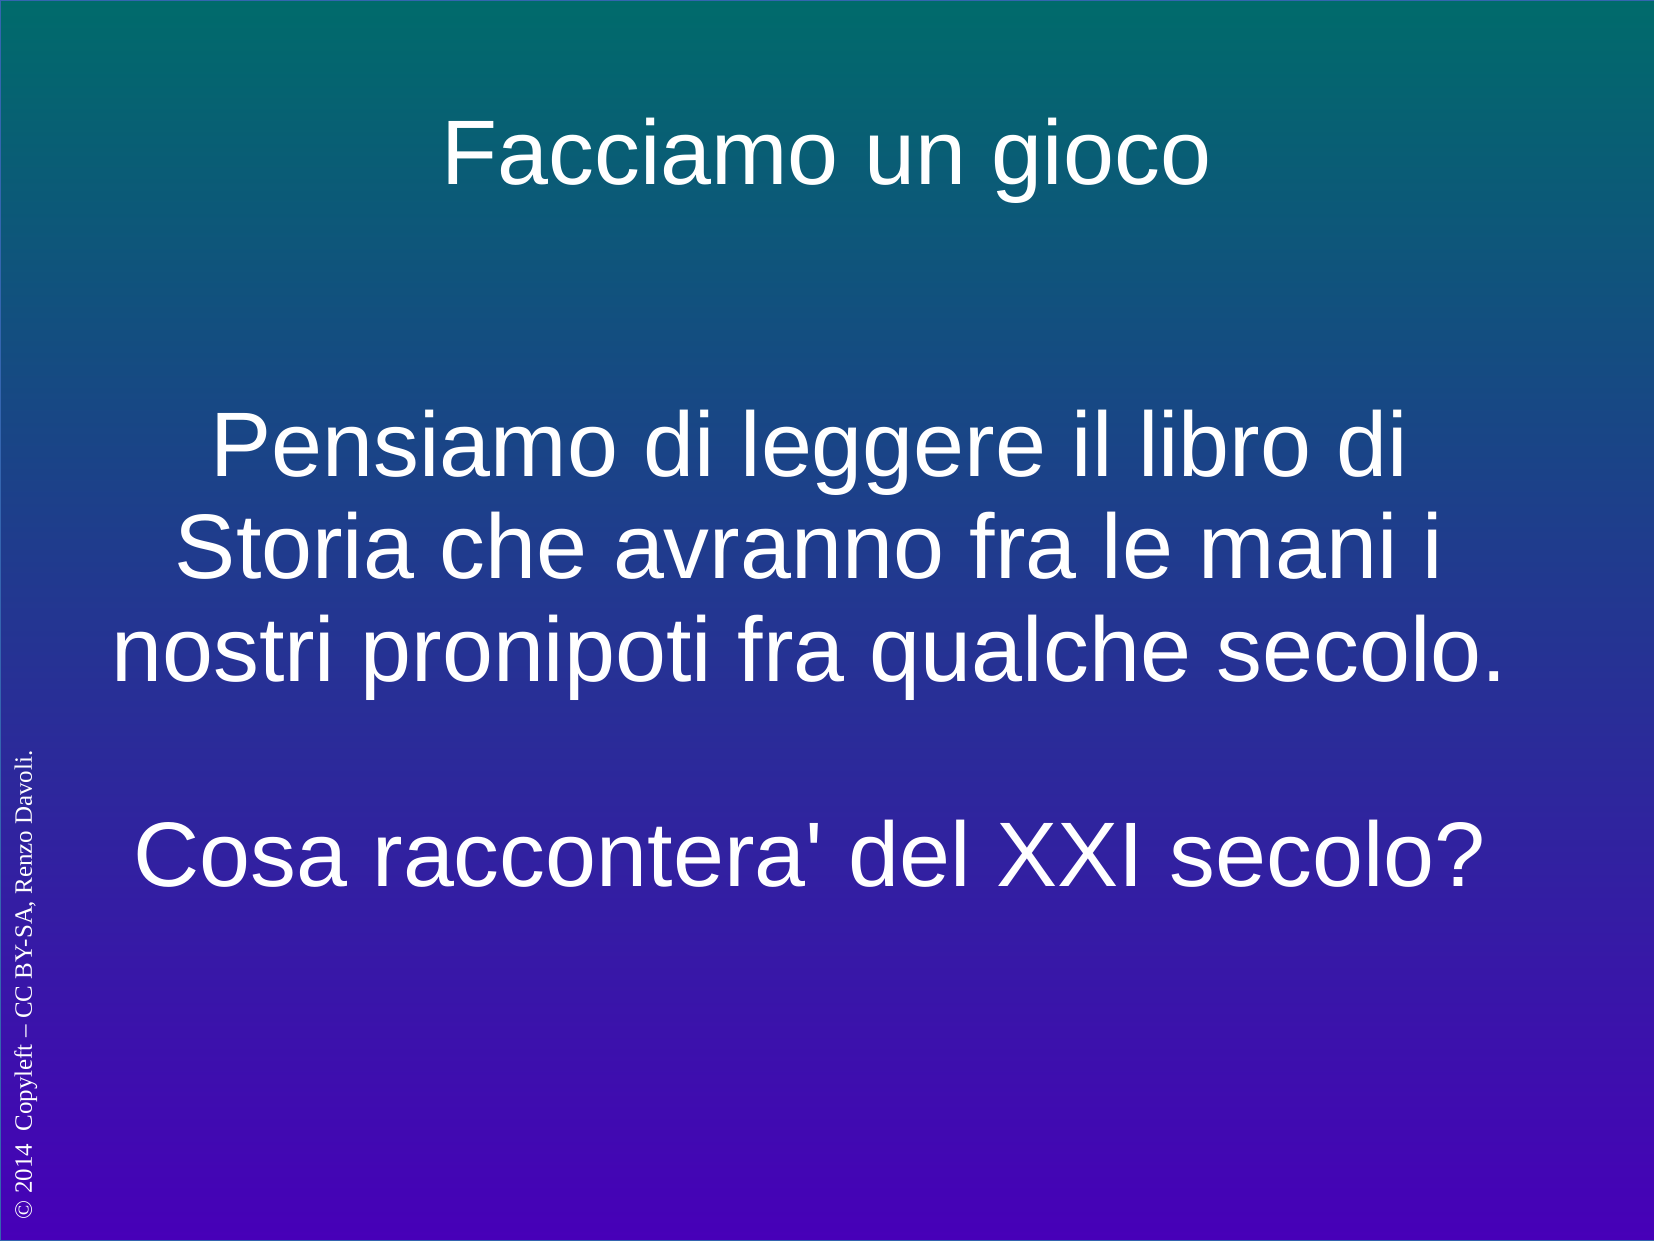

# Facciamo un gioco
Pensiamo di leggere il libro di Storia che avranno fra le mani i nostri pronipoti fra qualche secolo.
Cosa raccontera' del XXI secolo?